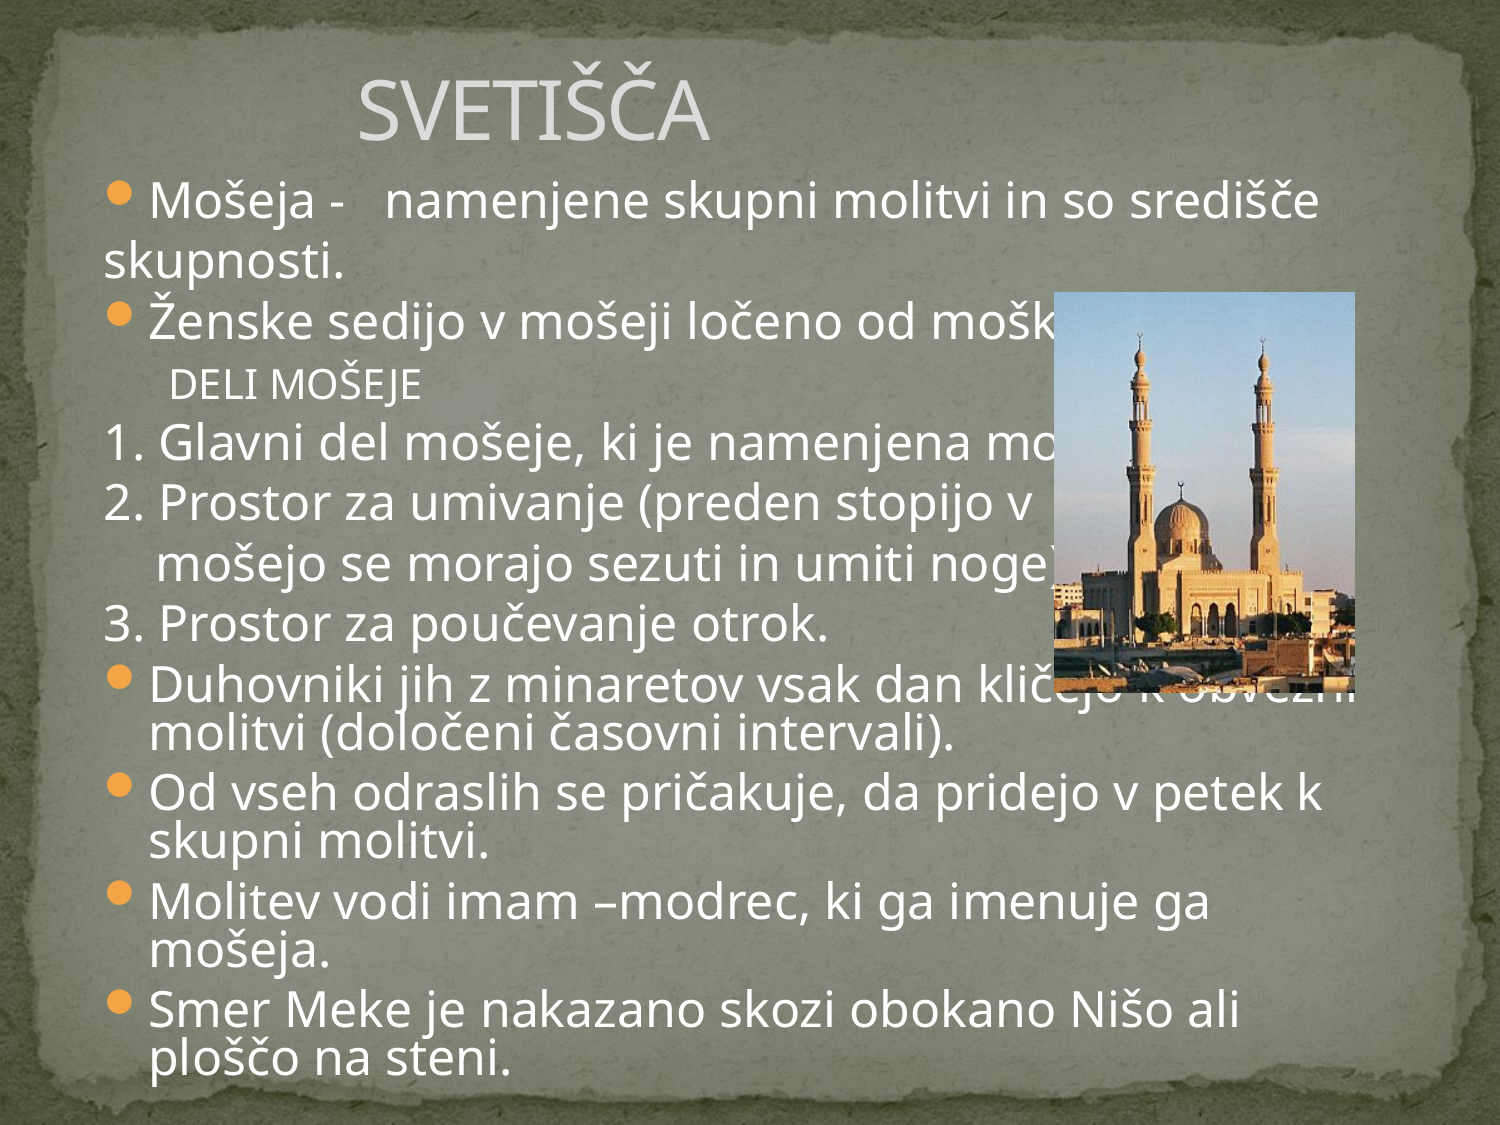

SVETIŠČA
# Mošeja - namenjene skupni molitvi in so središče
skupnosti.
Ženske sedijo v mošeji ločeno od moških.
 DELI MOŠEJE
1. Glavni del mošeje, ki je namenjena molitvi.
2. Prostor za umivanje (preden stopijo v
 mošejo se morajo sezuti in umiti noge).
3. Prostor za poučevanje otrok.
Duhovniki jih z minaretov vsak dan kličejo k obvezni molitvi (določeni časovni intervali).
Od vseh odraslih se pričakuje, da pridejo v petek k skupni molitvi.
Molitev vodi imam –modrec, ki ga imenuje ga mošeja.
Smer Meke je nakazano skozi obokano Nišo ali ploščo na steni.